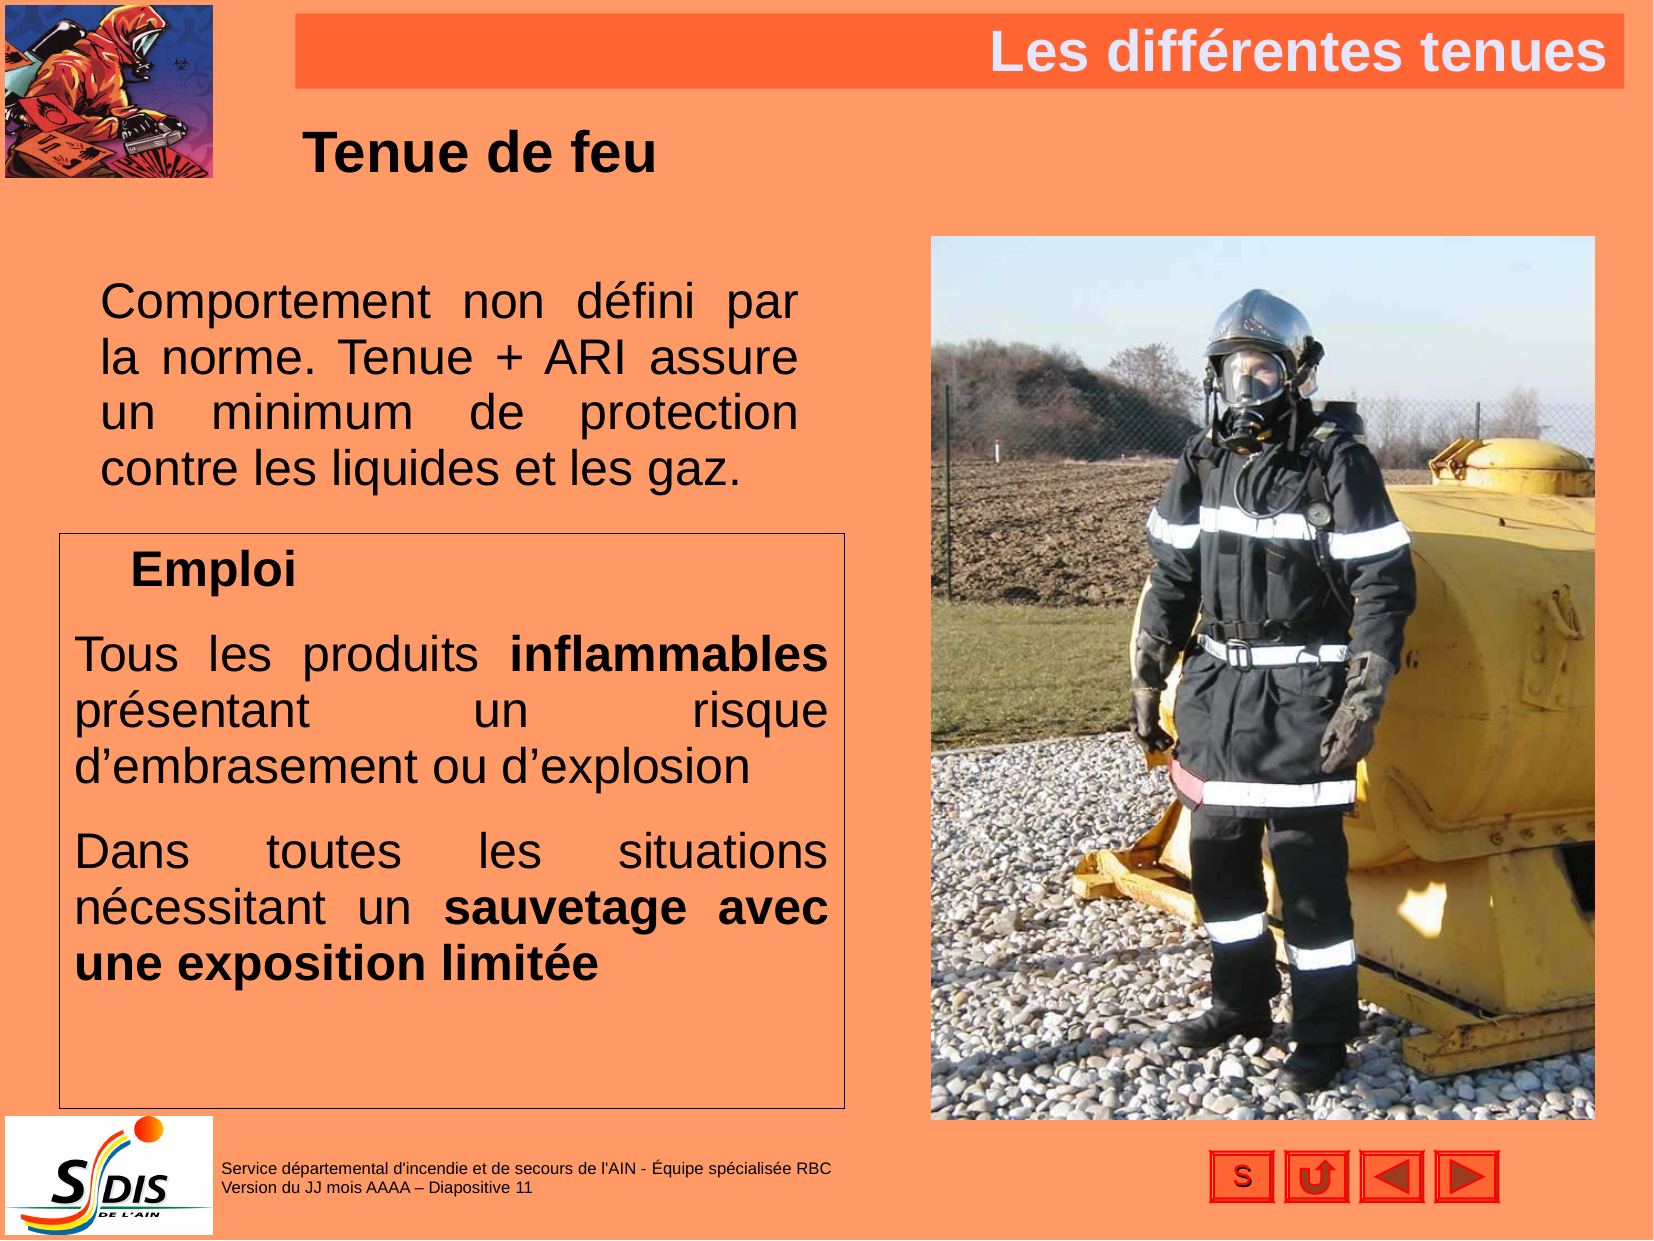

Les différentes tenues
Tenue de feu
# Comportement non défini par la norme. Tenue + ARI assure un minimum de protection contre les liquides et les gaz.
Emploi
Tous les produits inflammables présentant un risque d’embrasement ou d’explosion
Dans toutes les situations nécessitant un sauvetage avec une exposition limitée